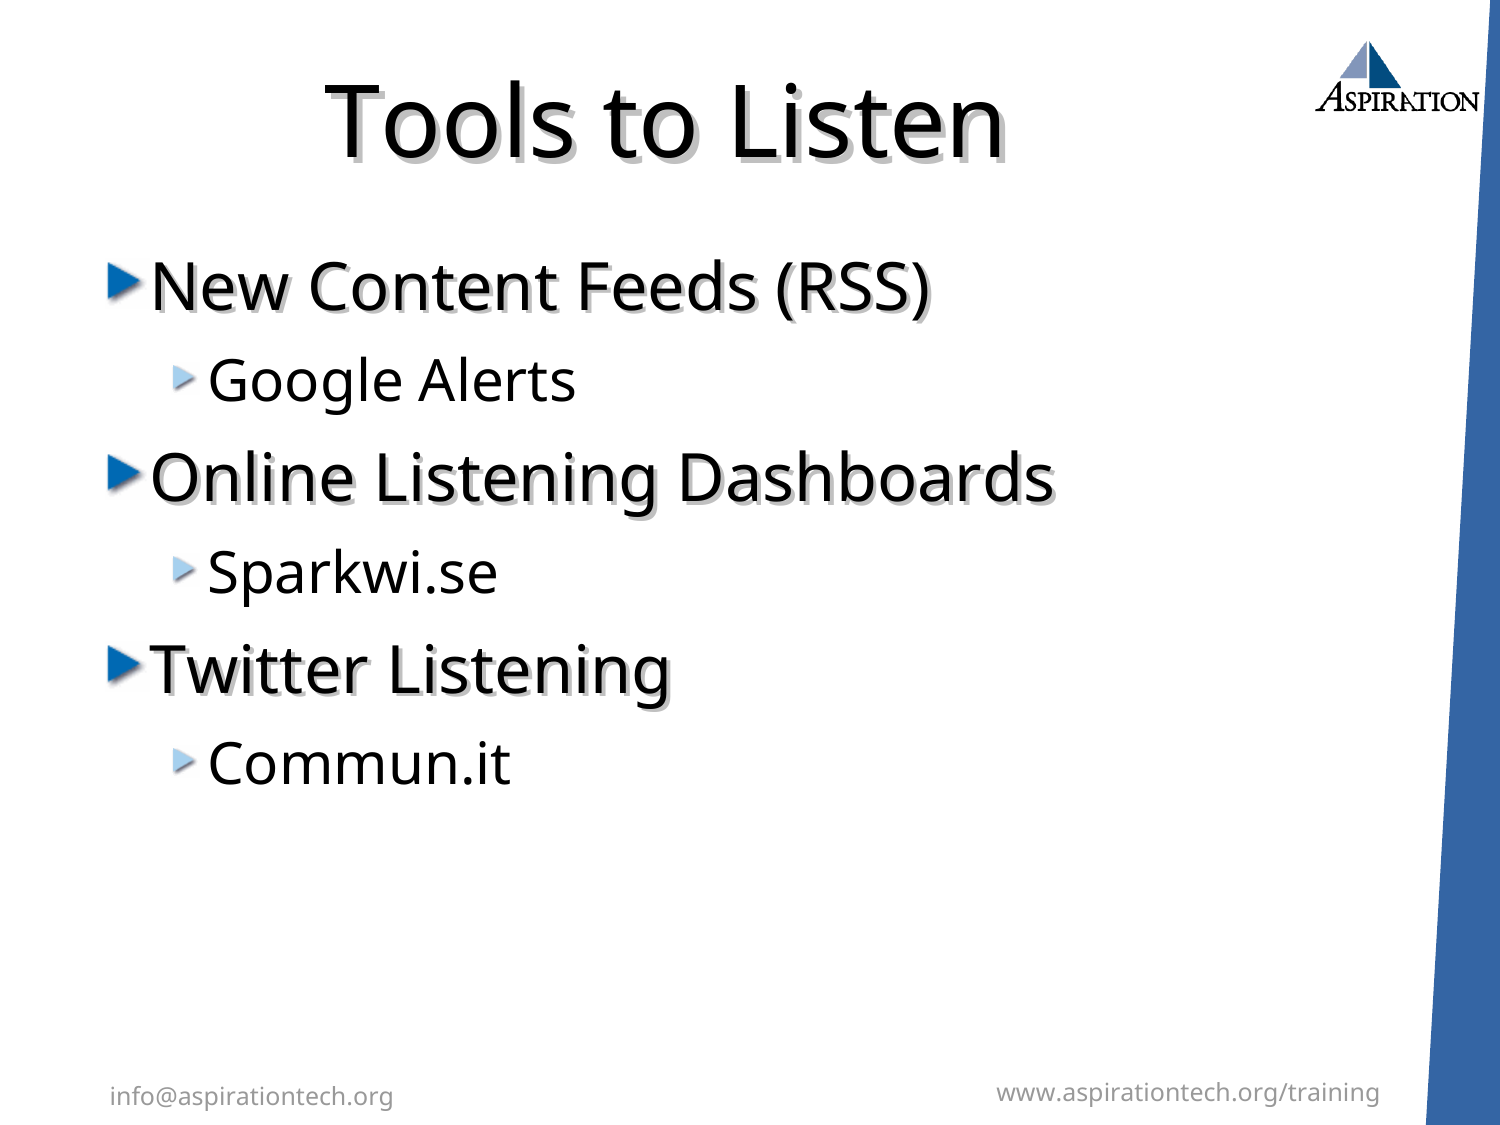

# Tools to Listen
New Content Feeds (RSS)
Google Alerts
Online Listening Dashboards
Sparkwi.se
Twitter Listening
Commun.it